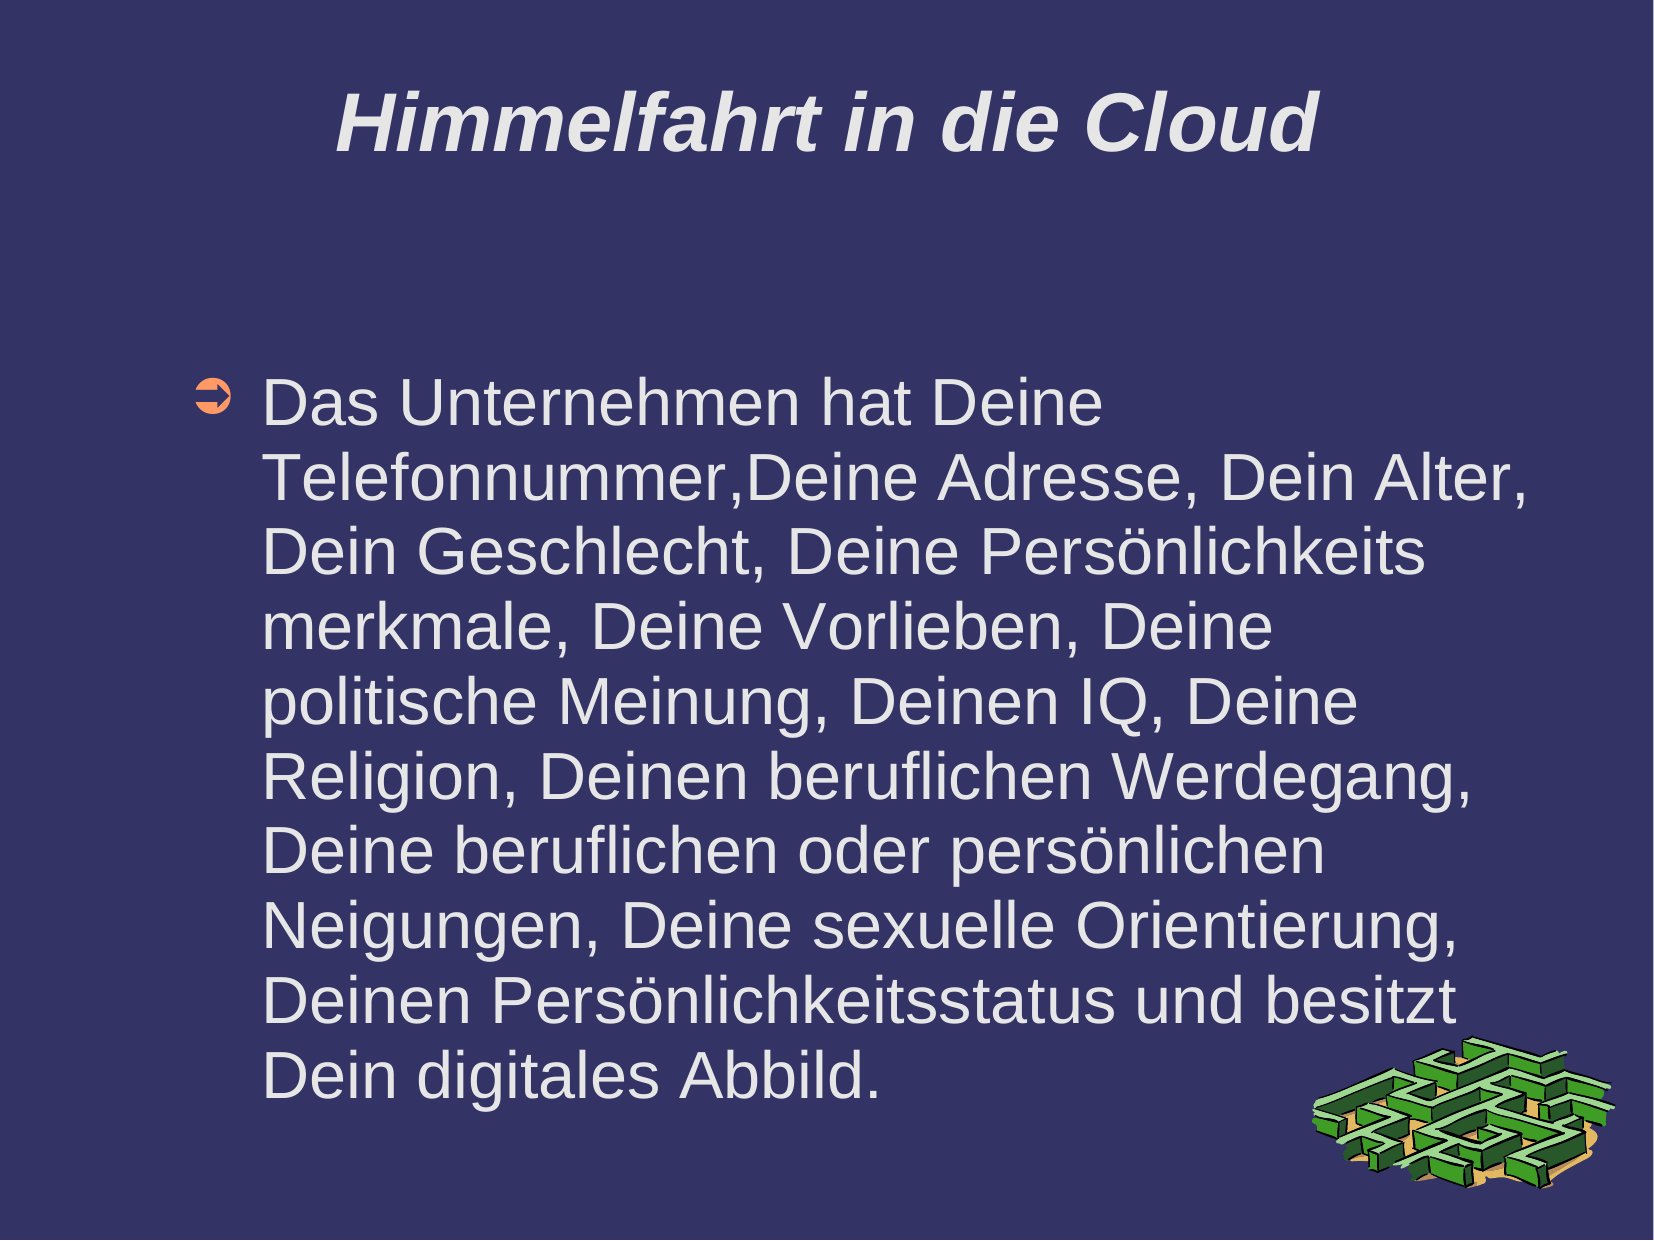

# Himmelfahrt in die Cloud
Das Unternehmen hat Deine Telefonnummer,Deine Adresse, Dein Alter, Dein Geschlecht, Deine Persönlichkeits merkmale, Deine Vorlieben, Deine politische Meinung, Deinen IQ, Deine Religion, Deinen beruflichen Werdegang, Deine beruflichen oder persönlichen Neigungen, Deine sexuelle Orientierung, Deinen Persönlichkeitsstatus und besitzt Dein digitales Abbild.